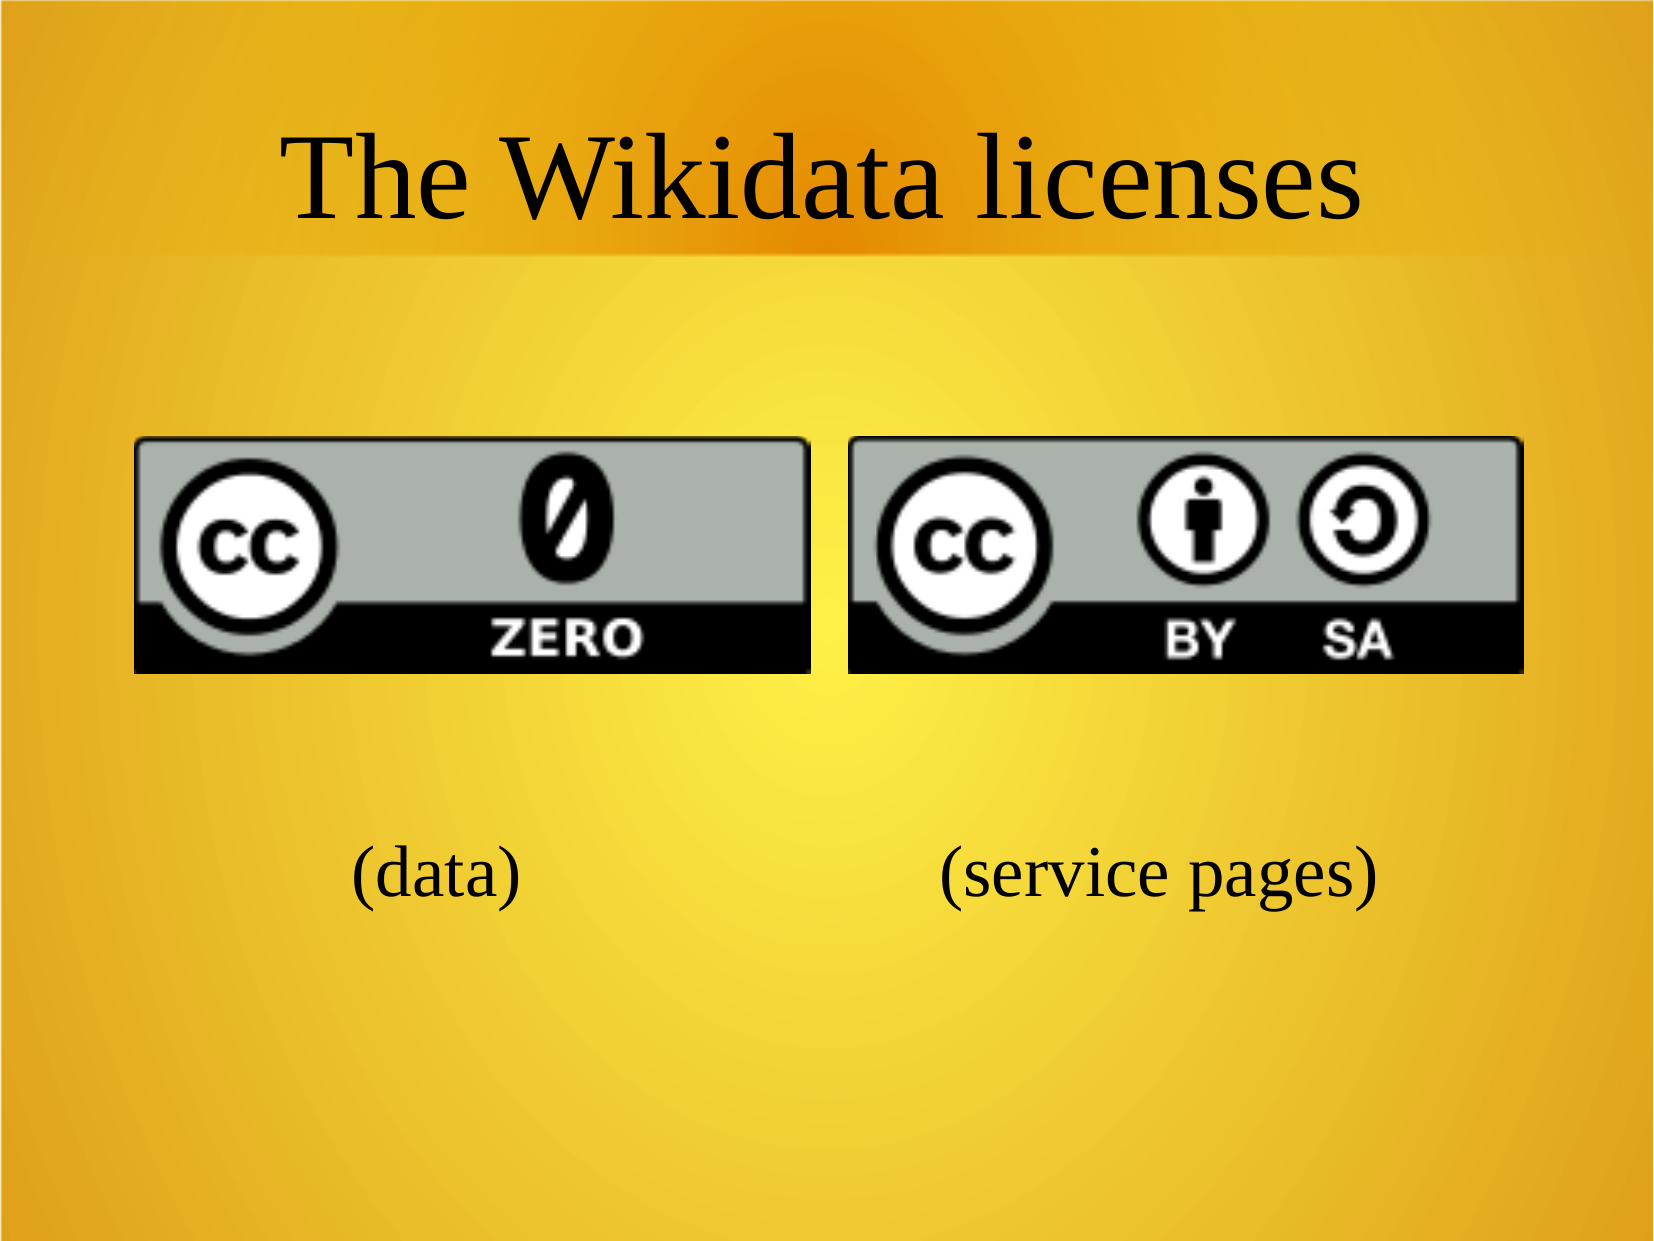

# The Wikidata licenses
 (data)
(service pages)